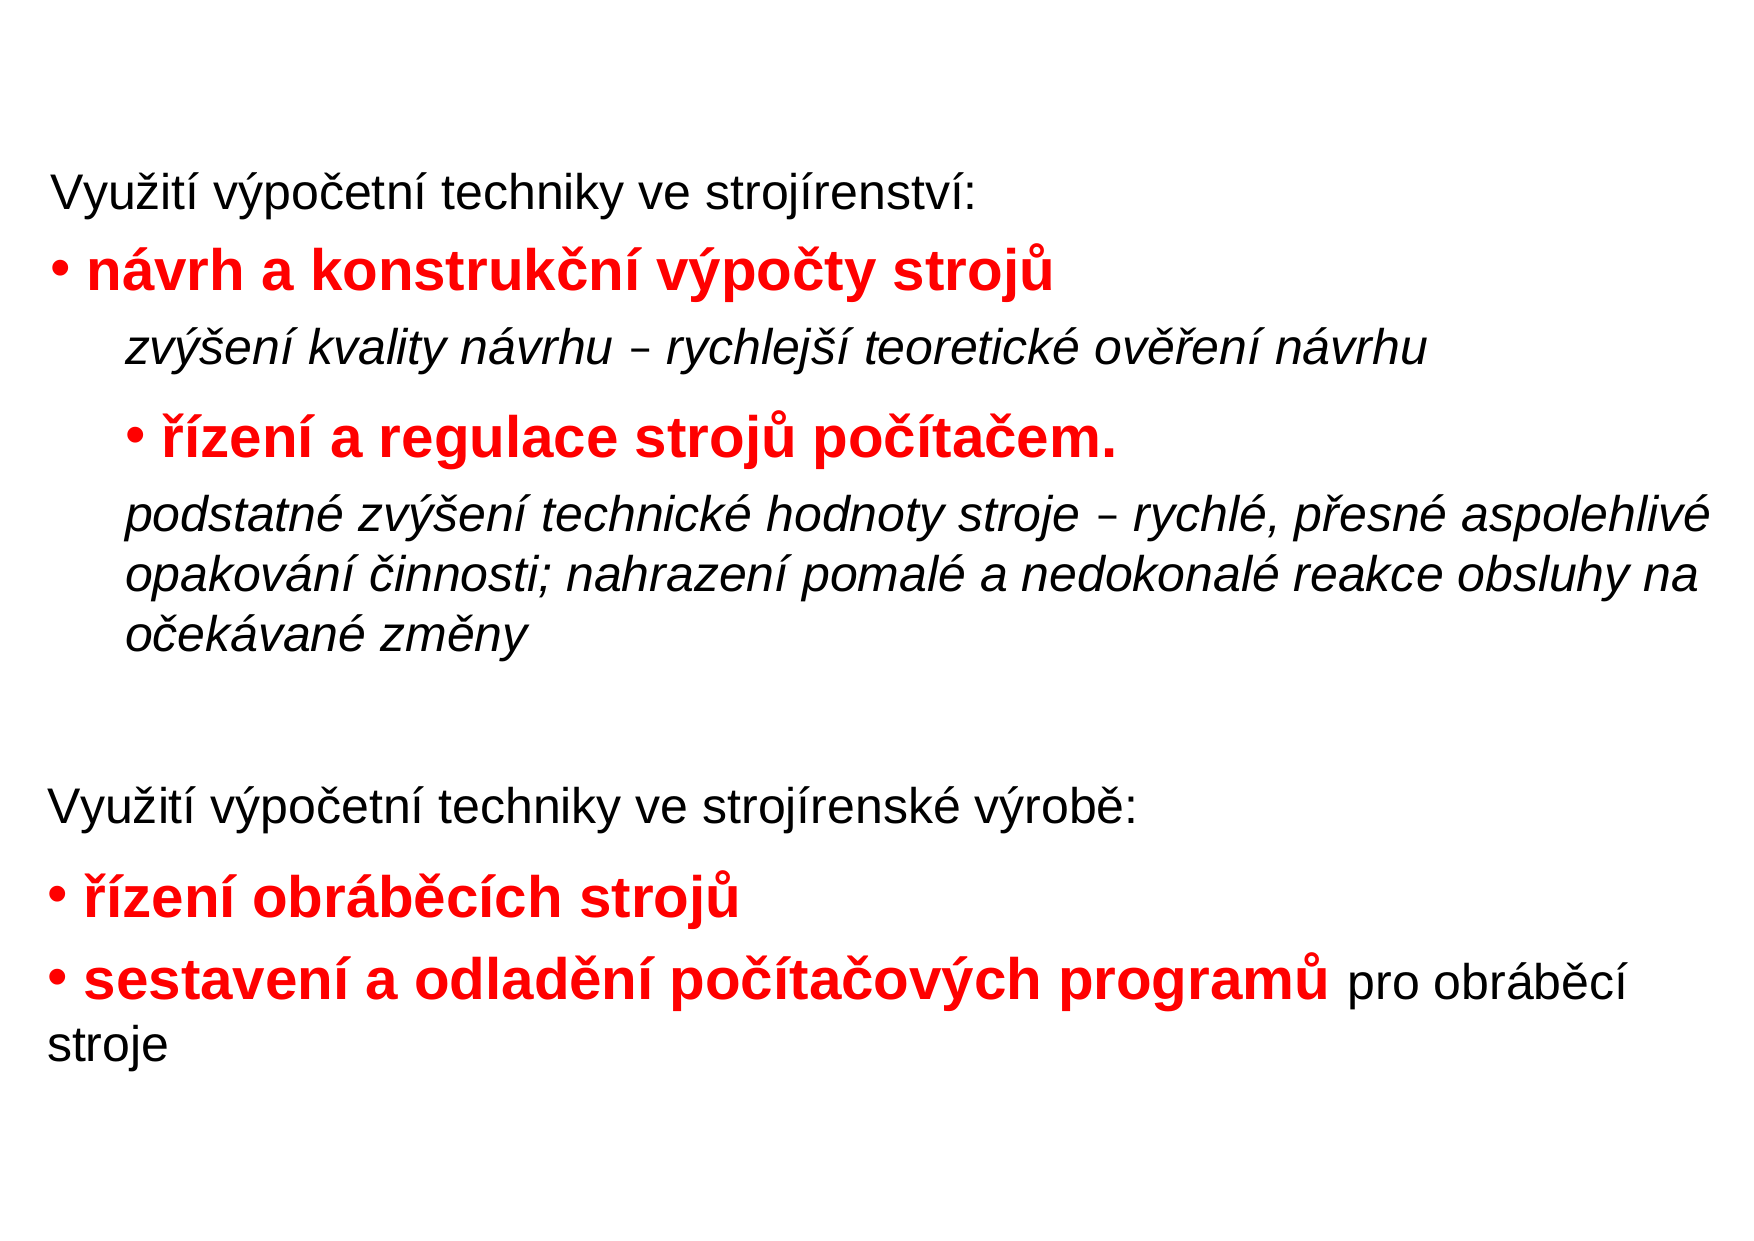

Využití výpočetní techniky ve strojírenství:
 návrh a konstrukční výpočty strojů
zvýšení kvality návrhu – rychlejší teoretické ověření návrhu
 řízení a regulace strojů počítačem.
podstatné zvýšení technické hodnoty stroje – rychlé, přesné a spolehlivé opakování činnosti; nahrazení pomalé a nedokonalé reakce obsluhy na očekávané změny
Využití výpočetní techniky ve strojírenské výrobě:
 řízení obráběcích strojů
 sestavení a odladění počítačových programů pro obráběcí stroje